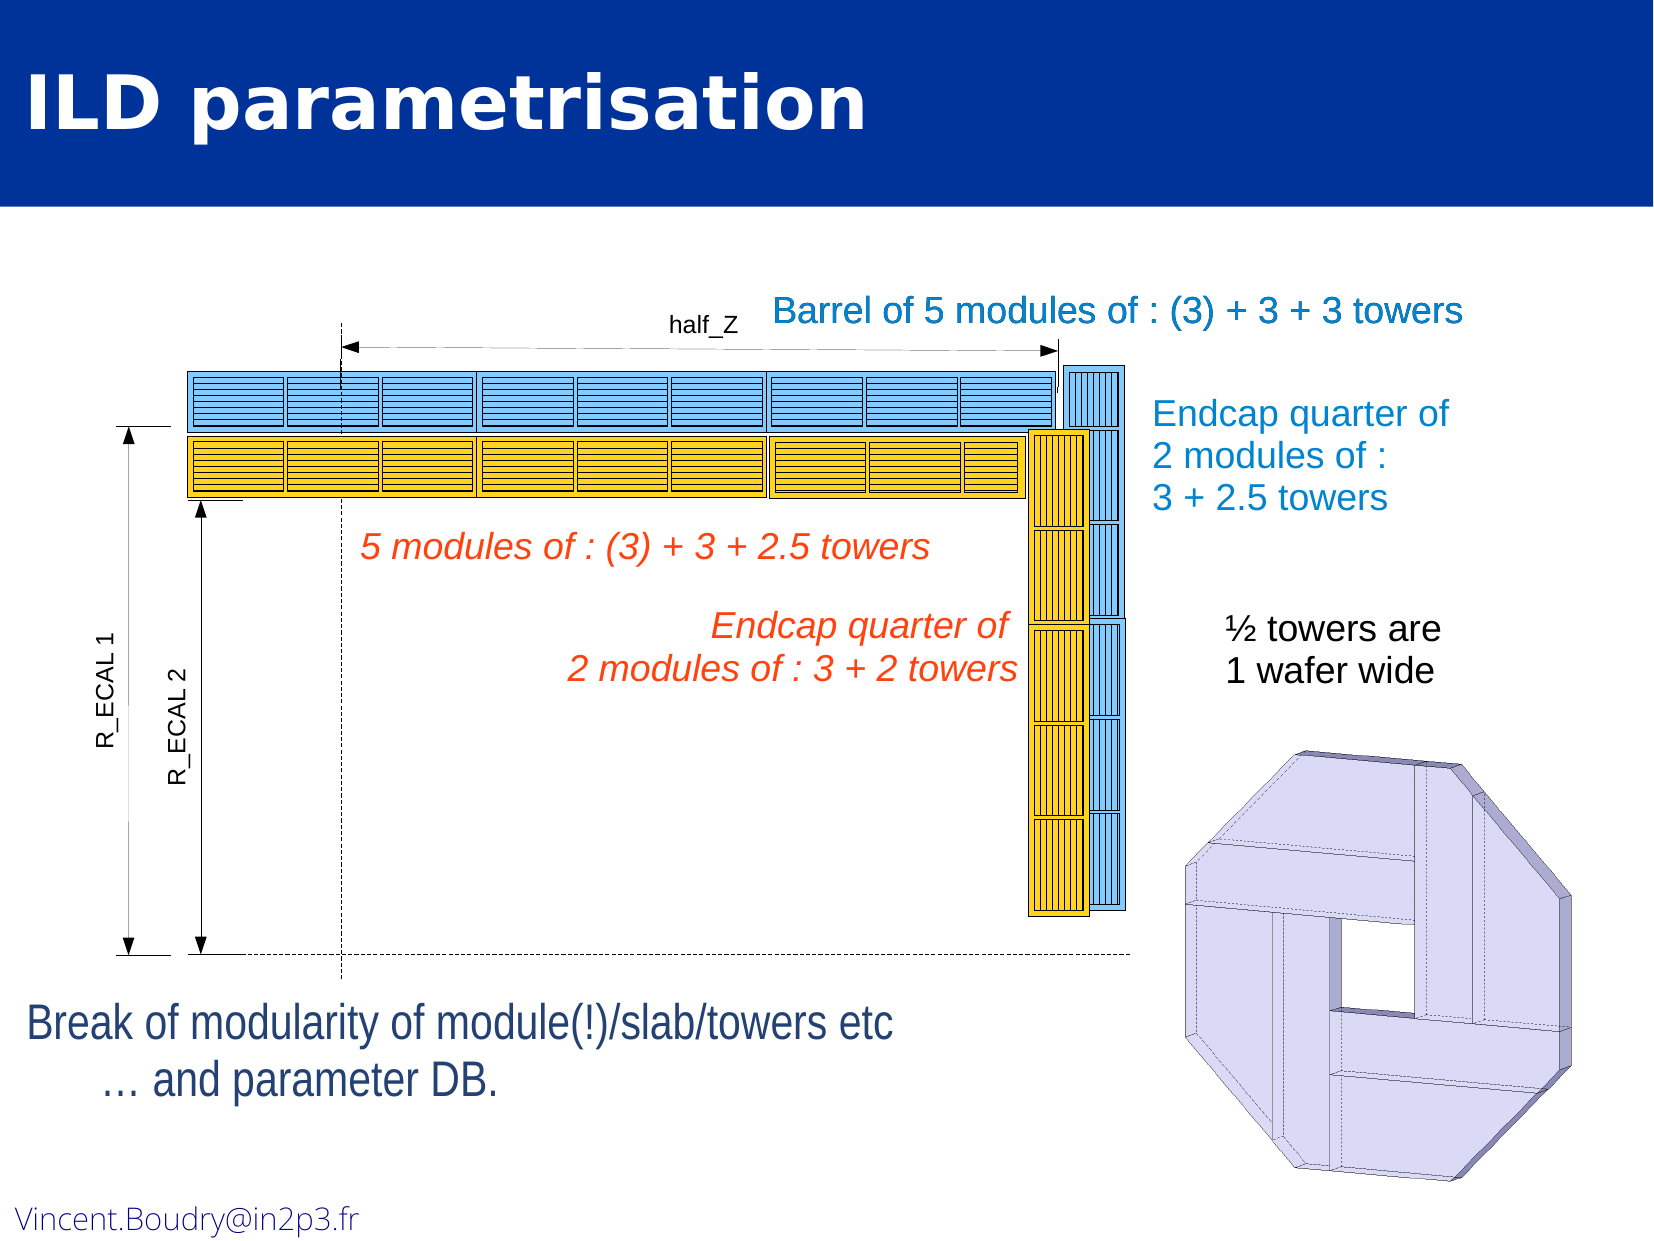

# ILD parametrisation
Barrel of 5 modules of : (3) + 3 + 3 towers
Barrel of 5 modules of : (3) + 3 + 3 towers
Endcap quarter of
2 modules of :
3 + 2.5 towers
5 modules of : (3) + 3 + 2.5 towers
Endcap quarter of
2 modules of : 3 + 2 towers
½ towers are
1 wafer wide
Break of modularity of module(!)/slab/towers etc
	… and parameter DB.